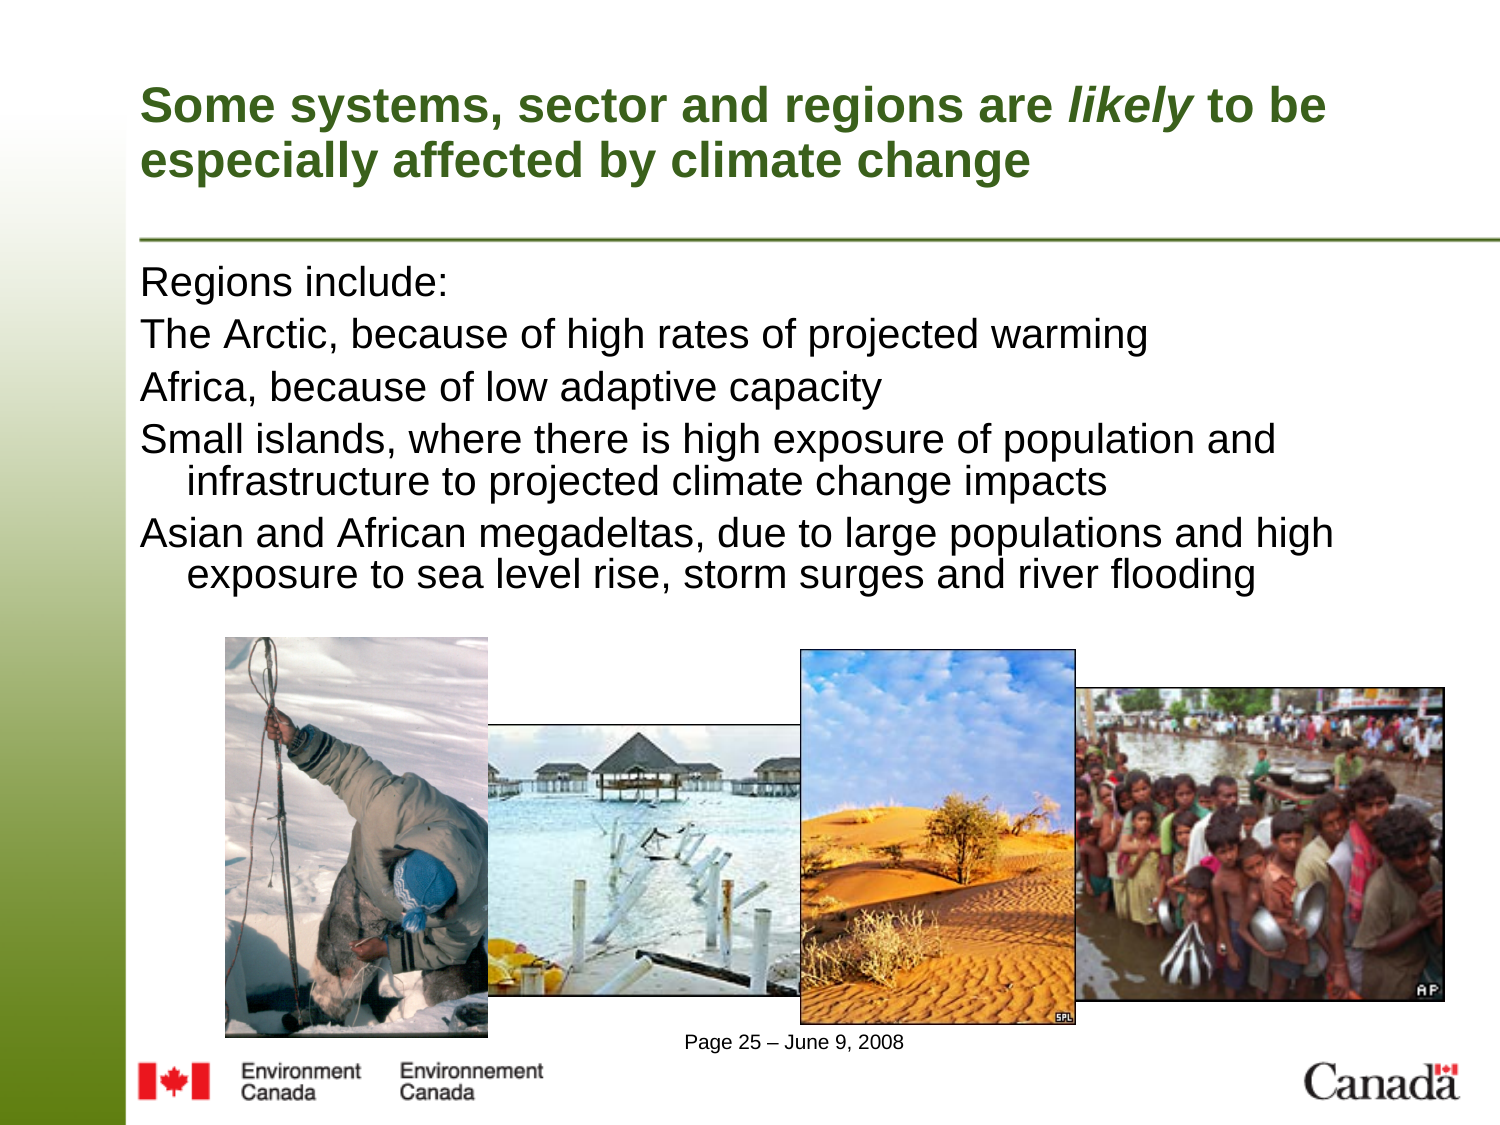

# Some systems, sector and regions are likely to be especially affected by climate change
Regions include:
The Arctic, because of high rates of projected warming
Africa, because of low adaptive capacity
Small islands, where there is high exposure of population and infrastructure to projected climate change impacts
Asian and African megadeltas, due to large populations and high exposure to sea level rise, storm surges and river flooding